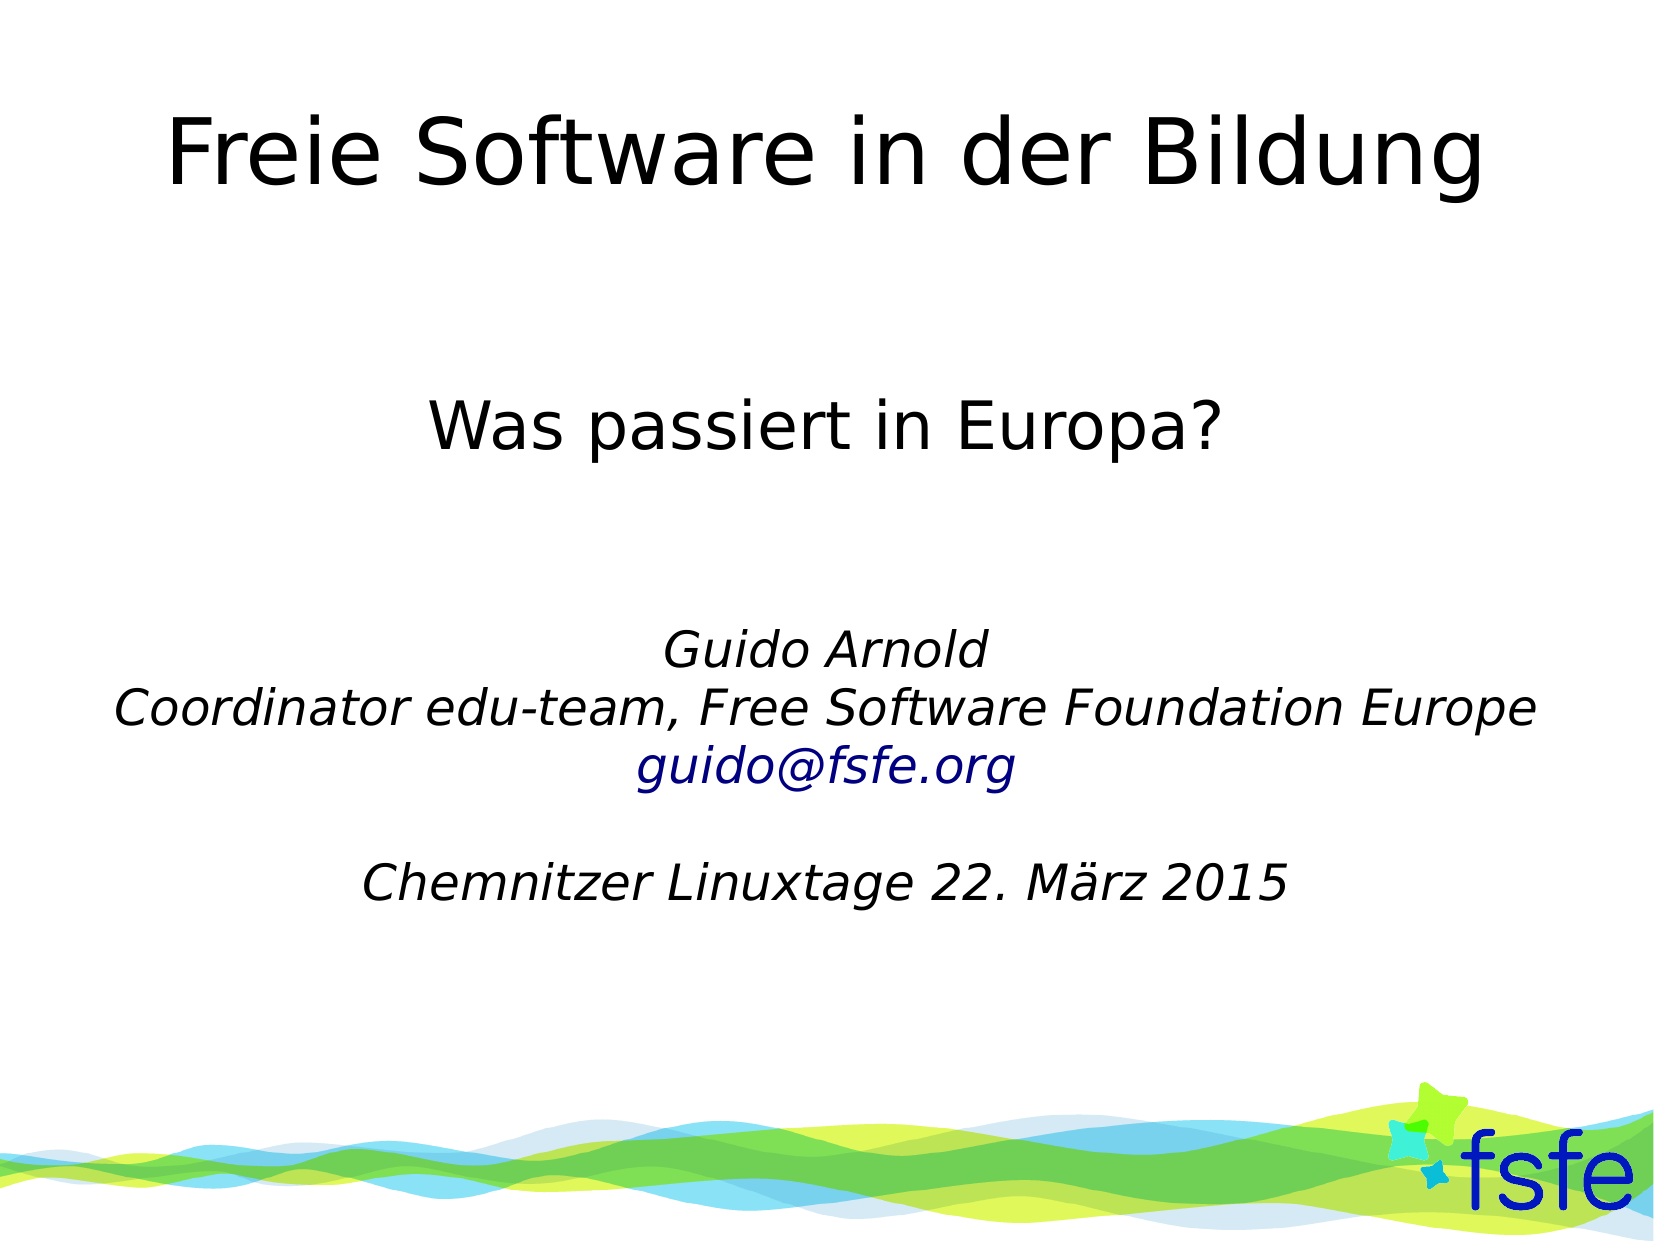

# Freie Software in der Bildung
Was passiert in Europa?
Guido Arnold
Coordinator edu-team, Free Software Foundation Europe
guido@fsfe.org
Chemnitzer Linuxtage 22. März 2015